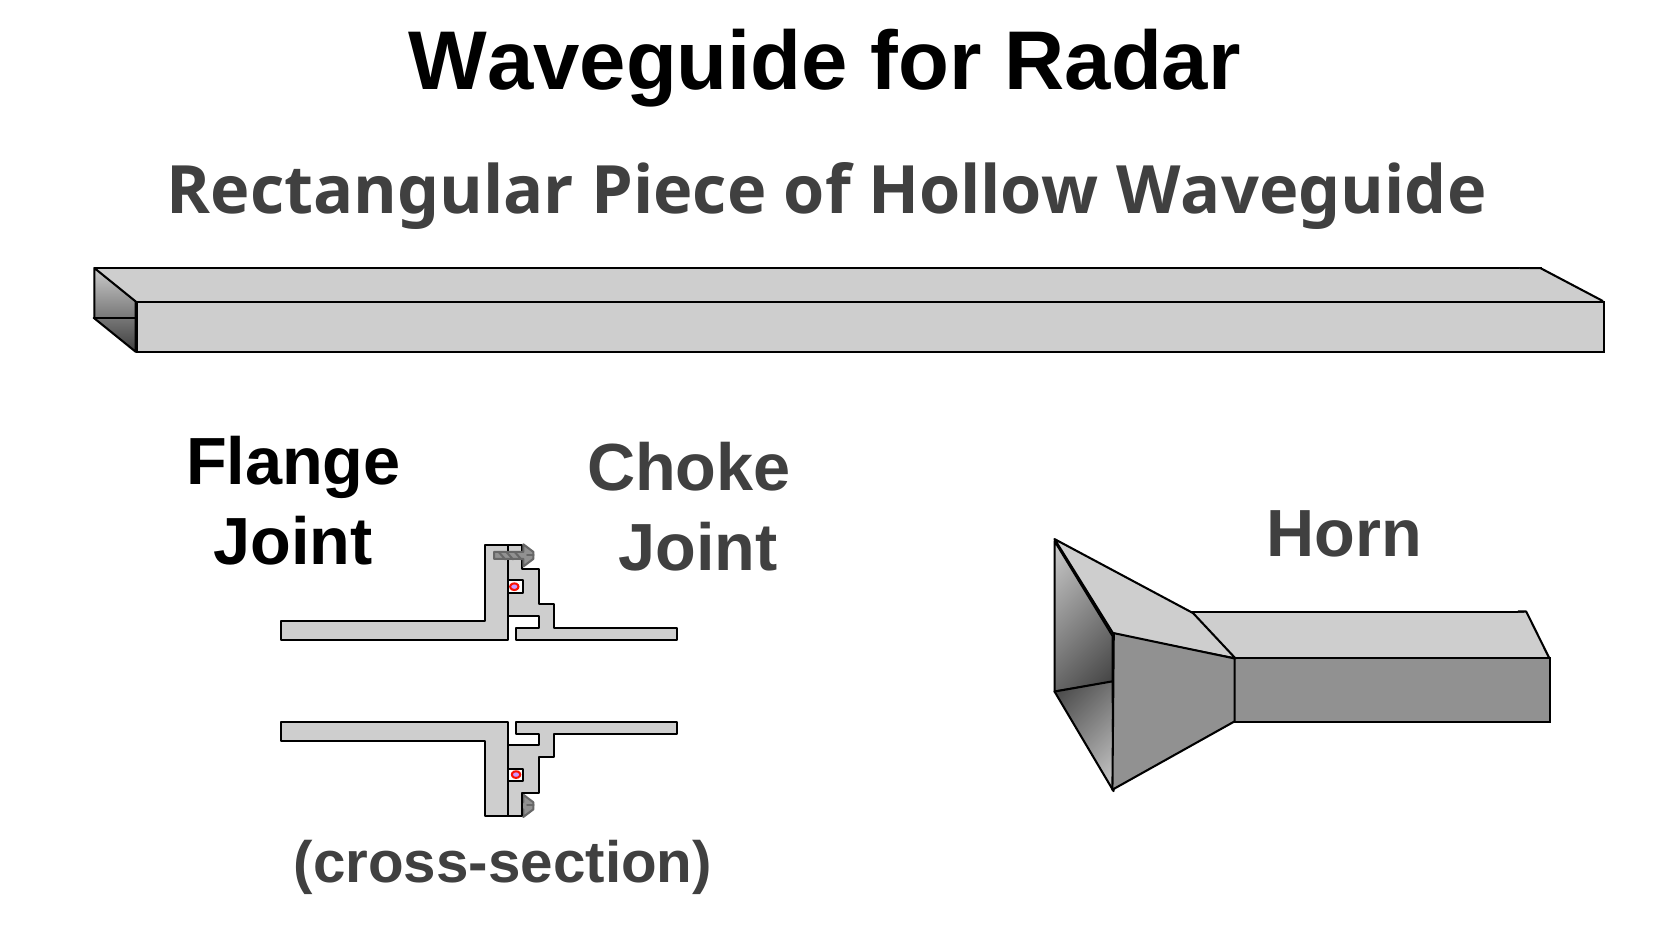

# Waveguide for Radar
Rectangular Piece of Hollow Waveguide
Flange
Joint
Choke
Joint
Horn
(cross-section)